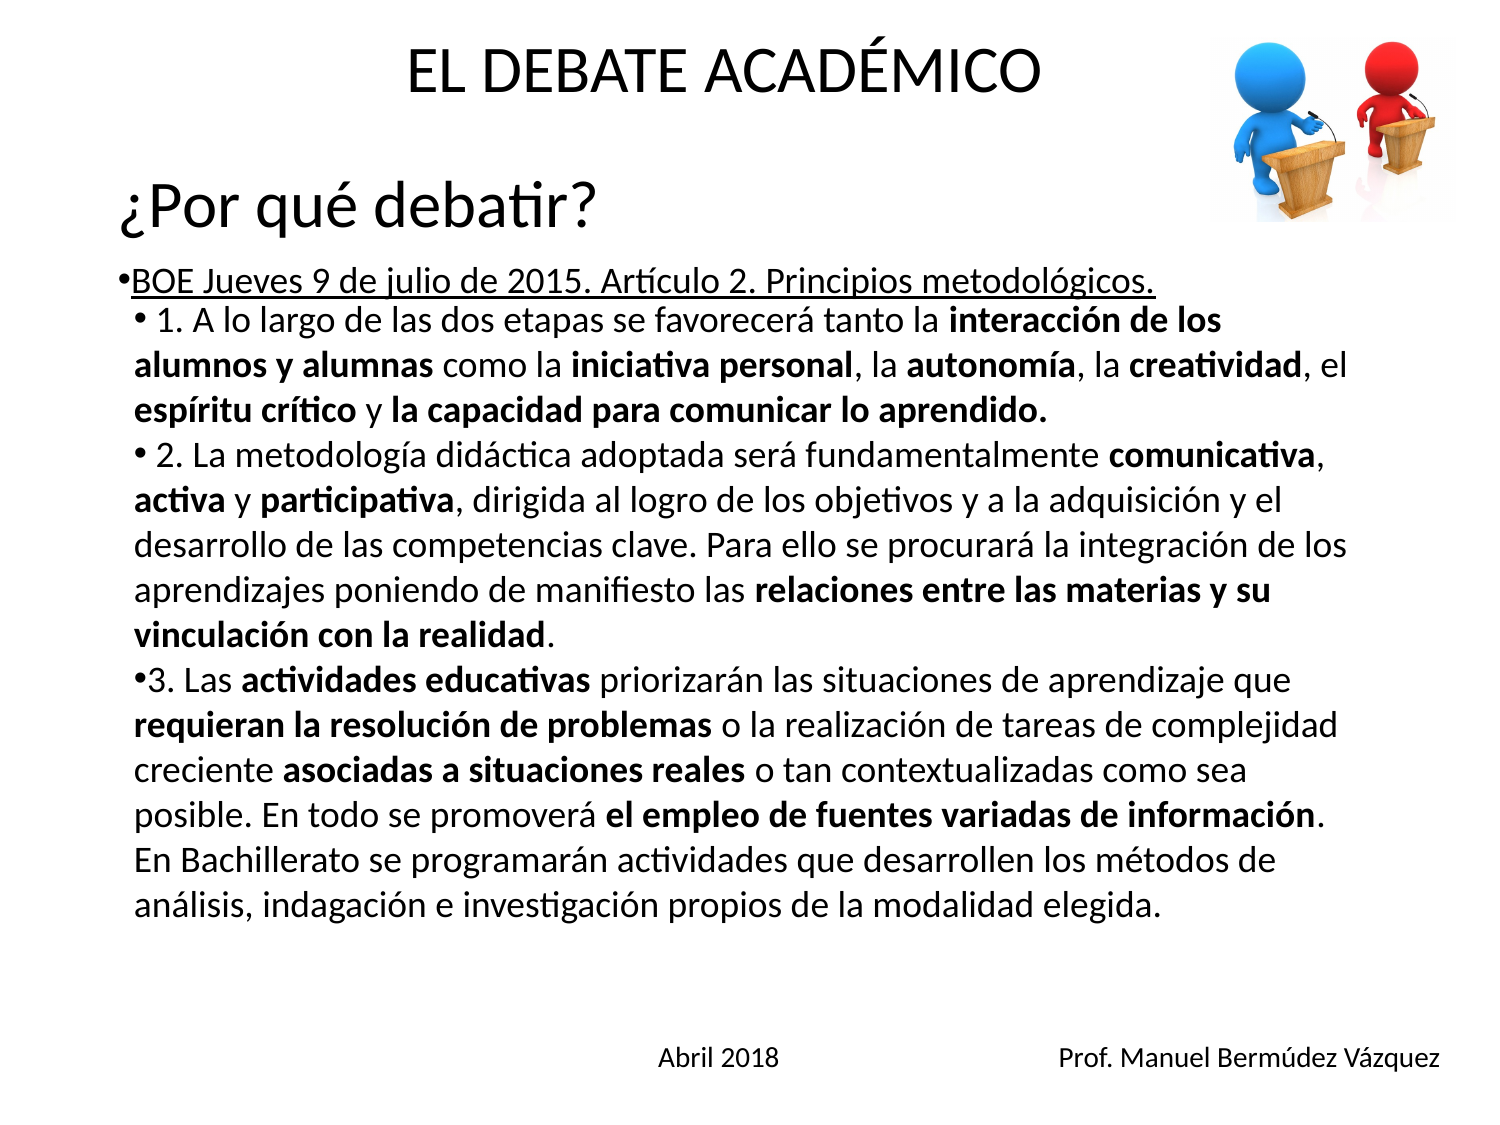

¿Por qué debatir?
BOE Jueves 9 de julio de 2015. Artículo 2. Principios metodológicos.
 1. A lo largo de las dos etapas se favorecerá tanto la interacción de los alumnos y alumnas como la iniciativa personal, la autonomía, la creatividad, el espíritu crítico y la capacidad para comunicar lo aprendido.
 2. La metodología didáctica adoptada será fundamentalmente comunicativa, activa y participativa, dirigida al logro de los objetivos y a la adquisición y el desarrollo de las competencias clave. Para ello se procurará la integración de los aprendizajes poniendo de manifiesto las relaciones entre las materias y su vinculación con la realidad.
3. Las actividades educativas priorizarán las situaciones de aprendizaje que requieran la resolución de problemas o la realización de tareas de complejidad creciente asociadas a situaciones reales o tan contextualizadas como sea posible. En todo se promoverá el empleo de fuentes variadas de información. En Bachillerato se programarán actividades que desarrollen los métodos de análisis, indagación e investigación propios de la modalidad elegida.